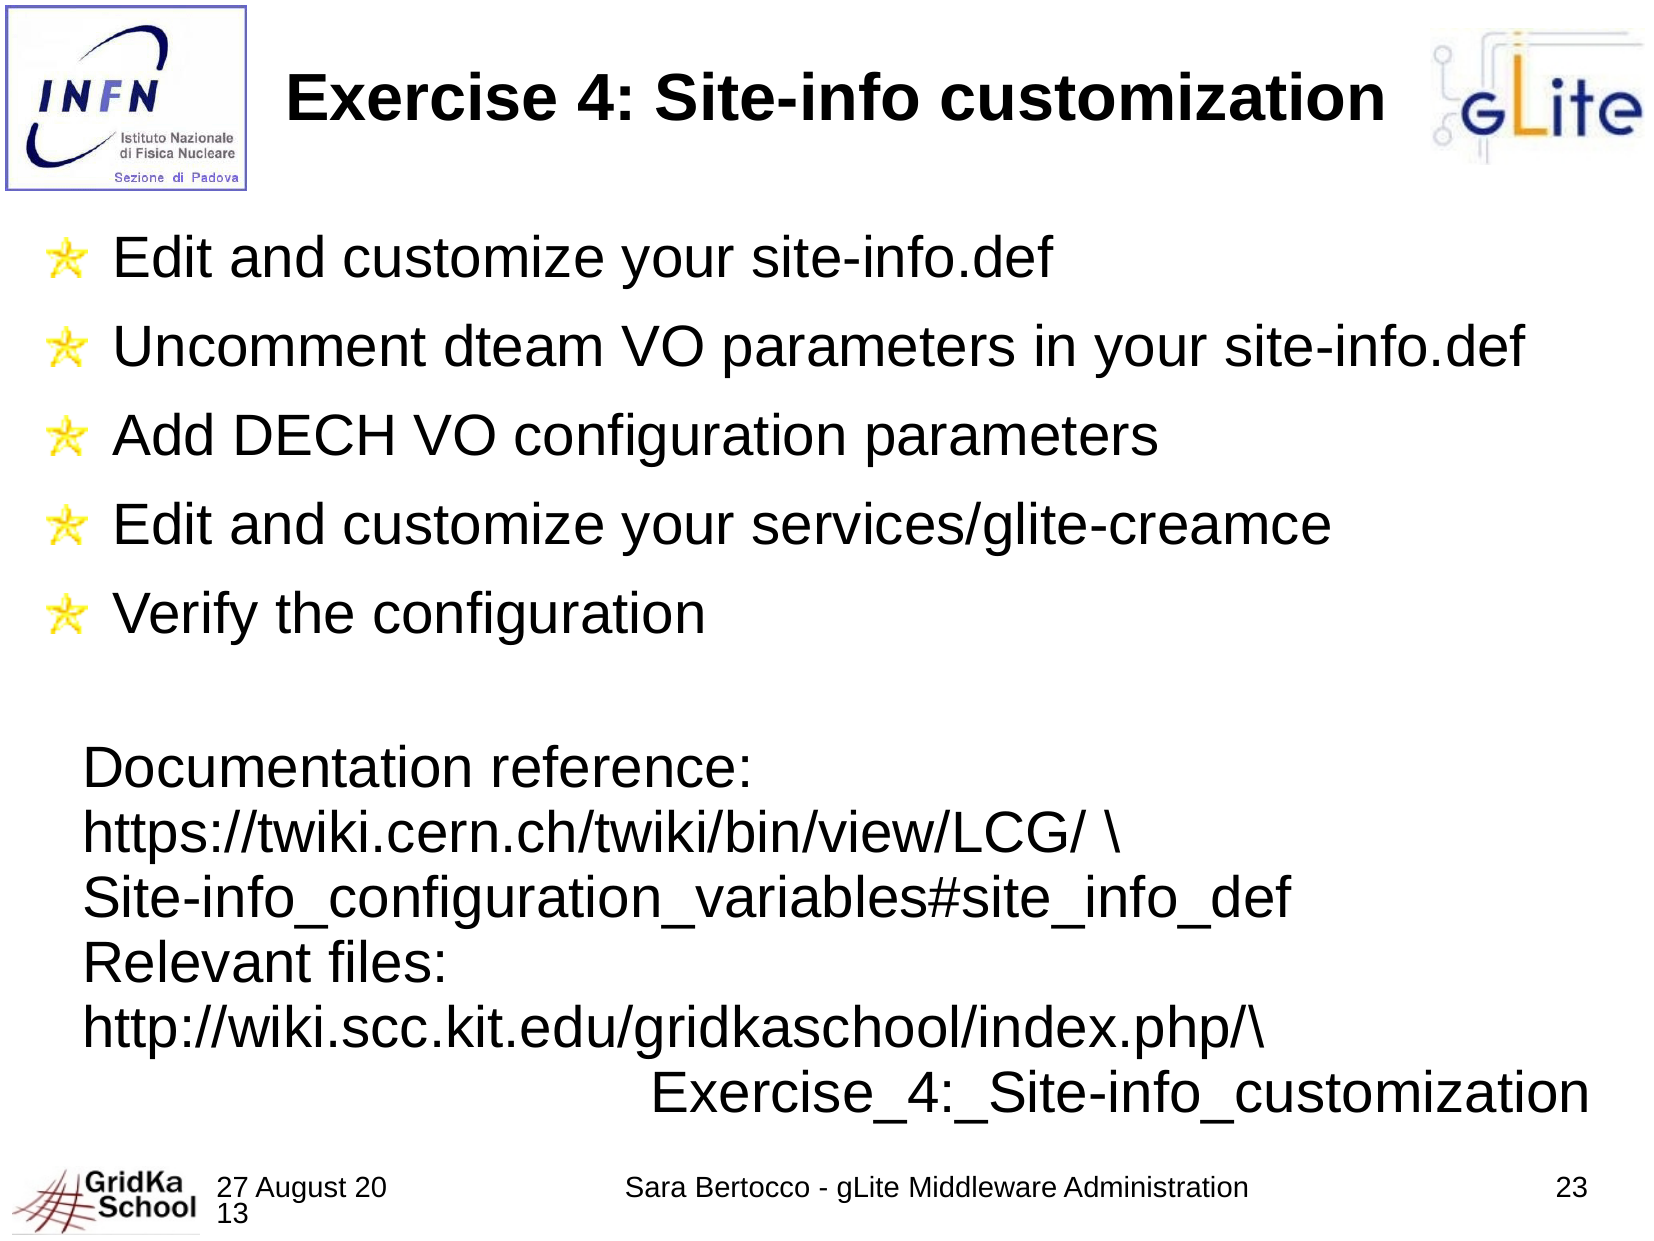

# Exercise 4: Site-info customization
Edit and customize your site-info.def
Uncomment dteam VO parameters in your site-info.def
Add DECH VO configuration parameters
Edit and customize your services/glite-creamce
Verify the configuration
Documentation reference:
https://twiki.cern.ch/twiki/bin/view/LCG/ \
Site-info_configuration_variables#site_info_def
Relevant files:
http://wiki.scc.kit.edu/gridkaschool/index.php/\
 Exercise_4:_Site-info_customization
27 August 2013
Sara Bertocco - gLite Middleware Administration
23